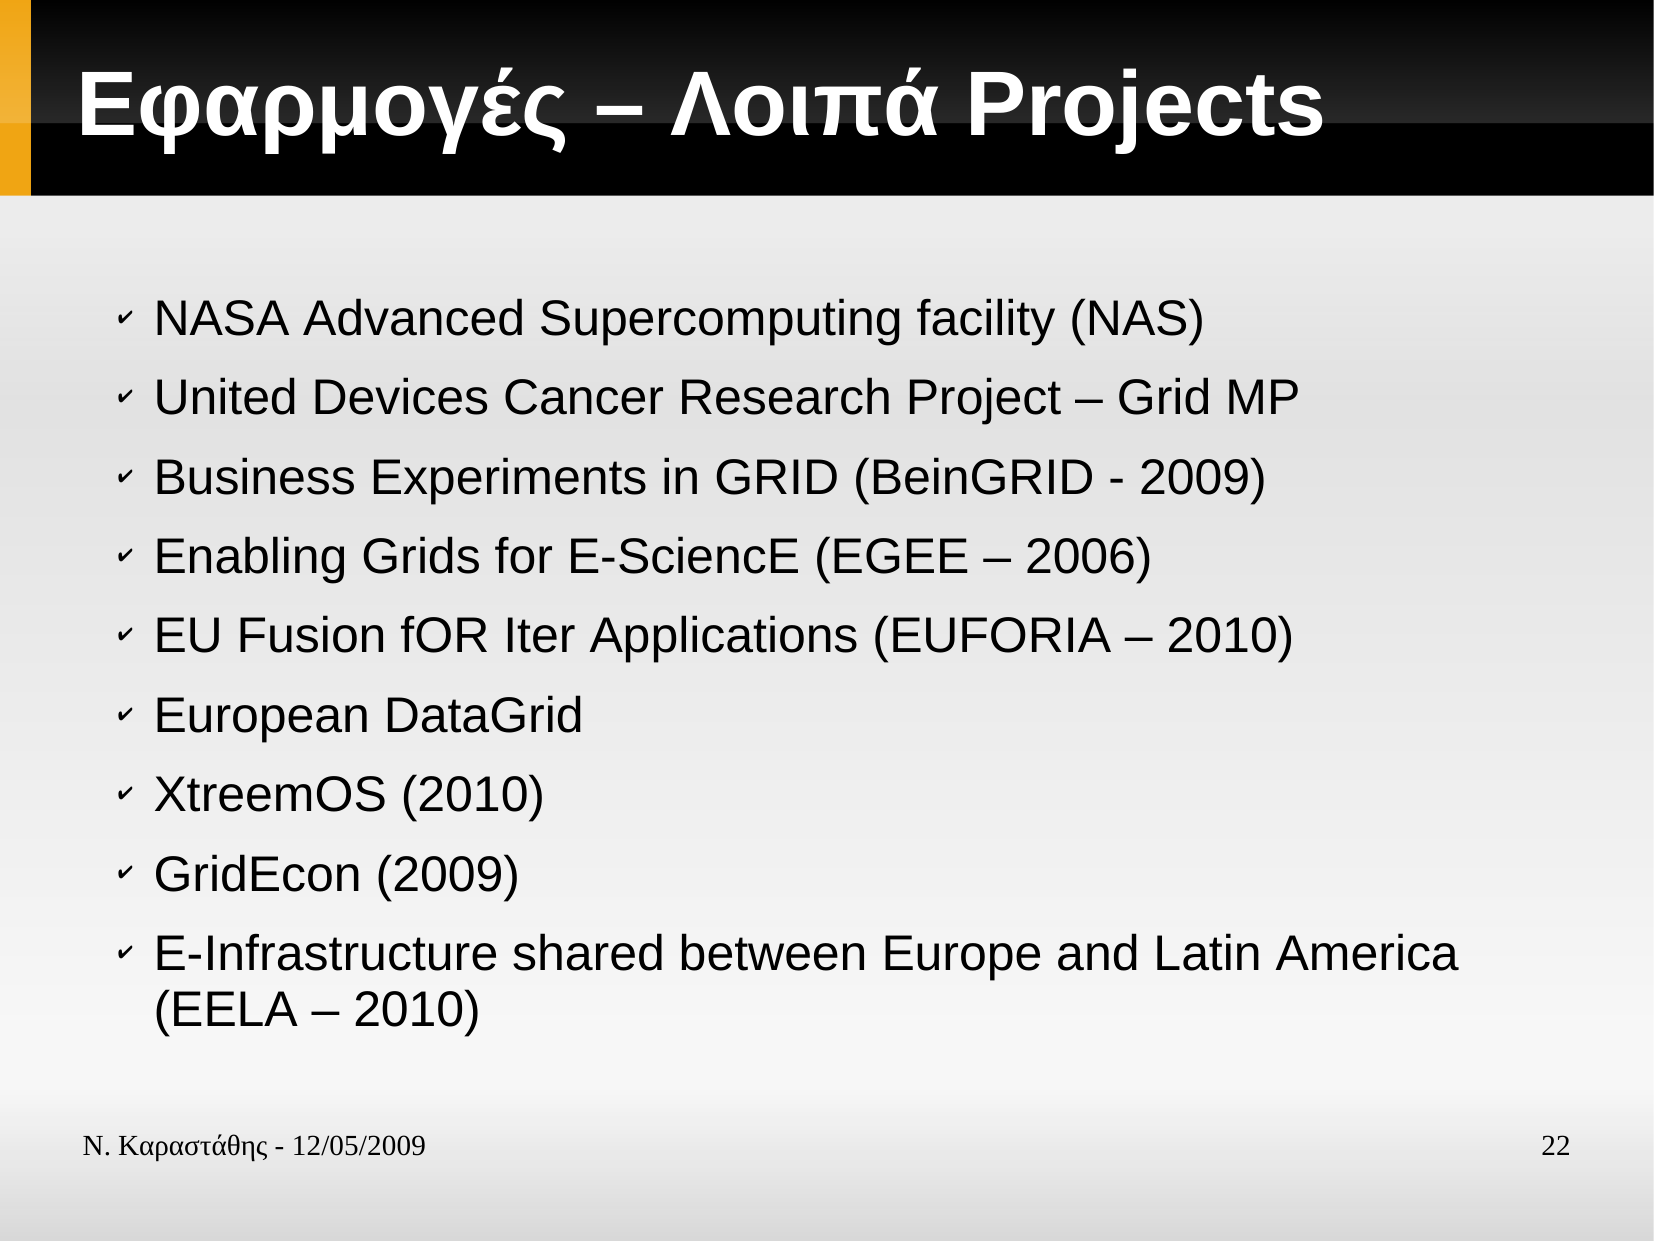

# Εφαρμογές – Λοιπά Projects
NASA Advanced Supercomputing facility (NAS)
United Devices Cancer Research Project – Grid MP
Business Experiments in GRID (BeinGRID - 2009)
Enabling Grids for E-SciencE (EGEE – 2006)
EU Fusion fOR Iter Applications (EUFORIA – 2010)
European DataGrid
XtreemOS (2010)
GridEcon (2009)
E-Infrastructure shared between Europe and Latin America (EELA – 2010)
Ν. Καραστάθης - 12/05/2009
22